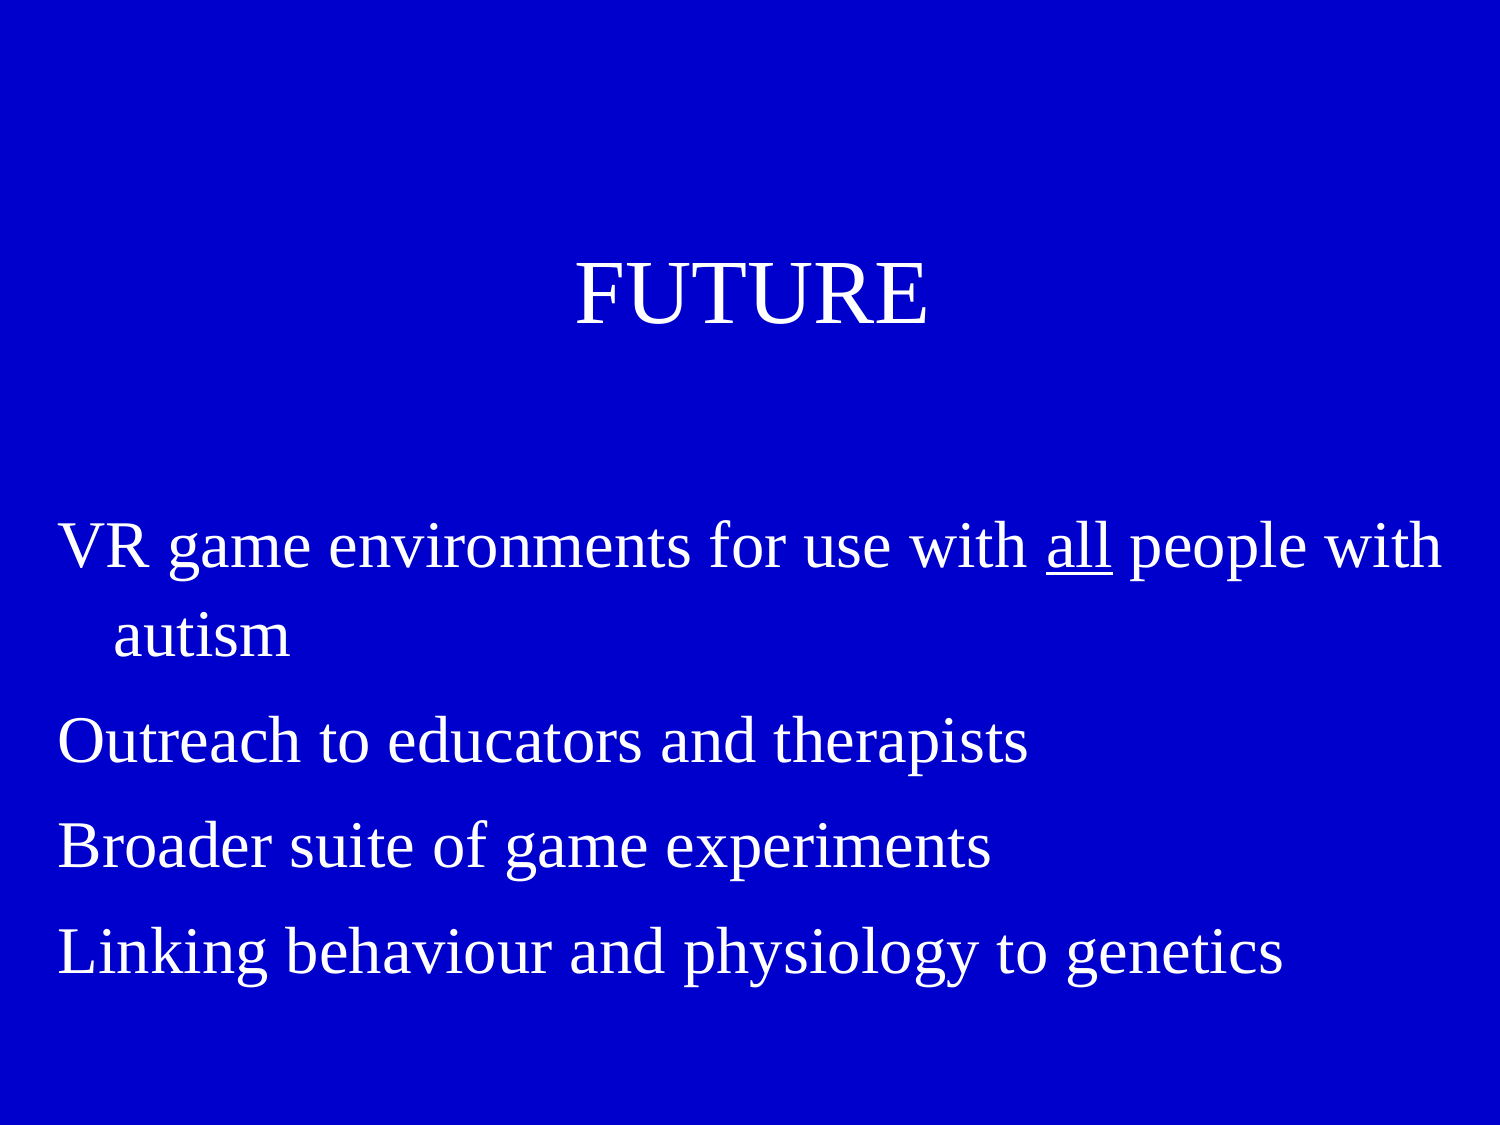

# FUTURE
VR game environments for use with all people with autism
Outreach to educators and therapists
Broader suite of game experiments
Linking behaviour and physiology to genetics